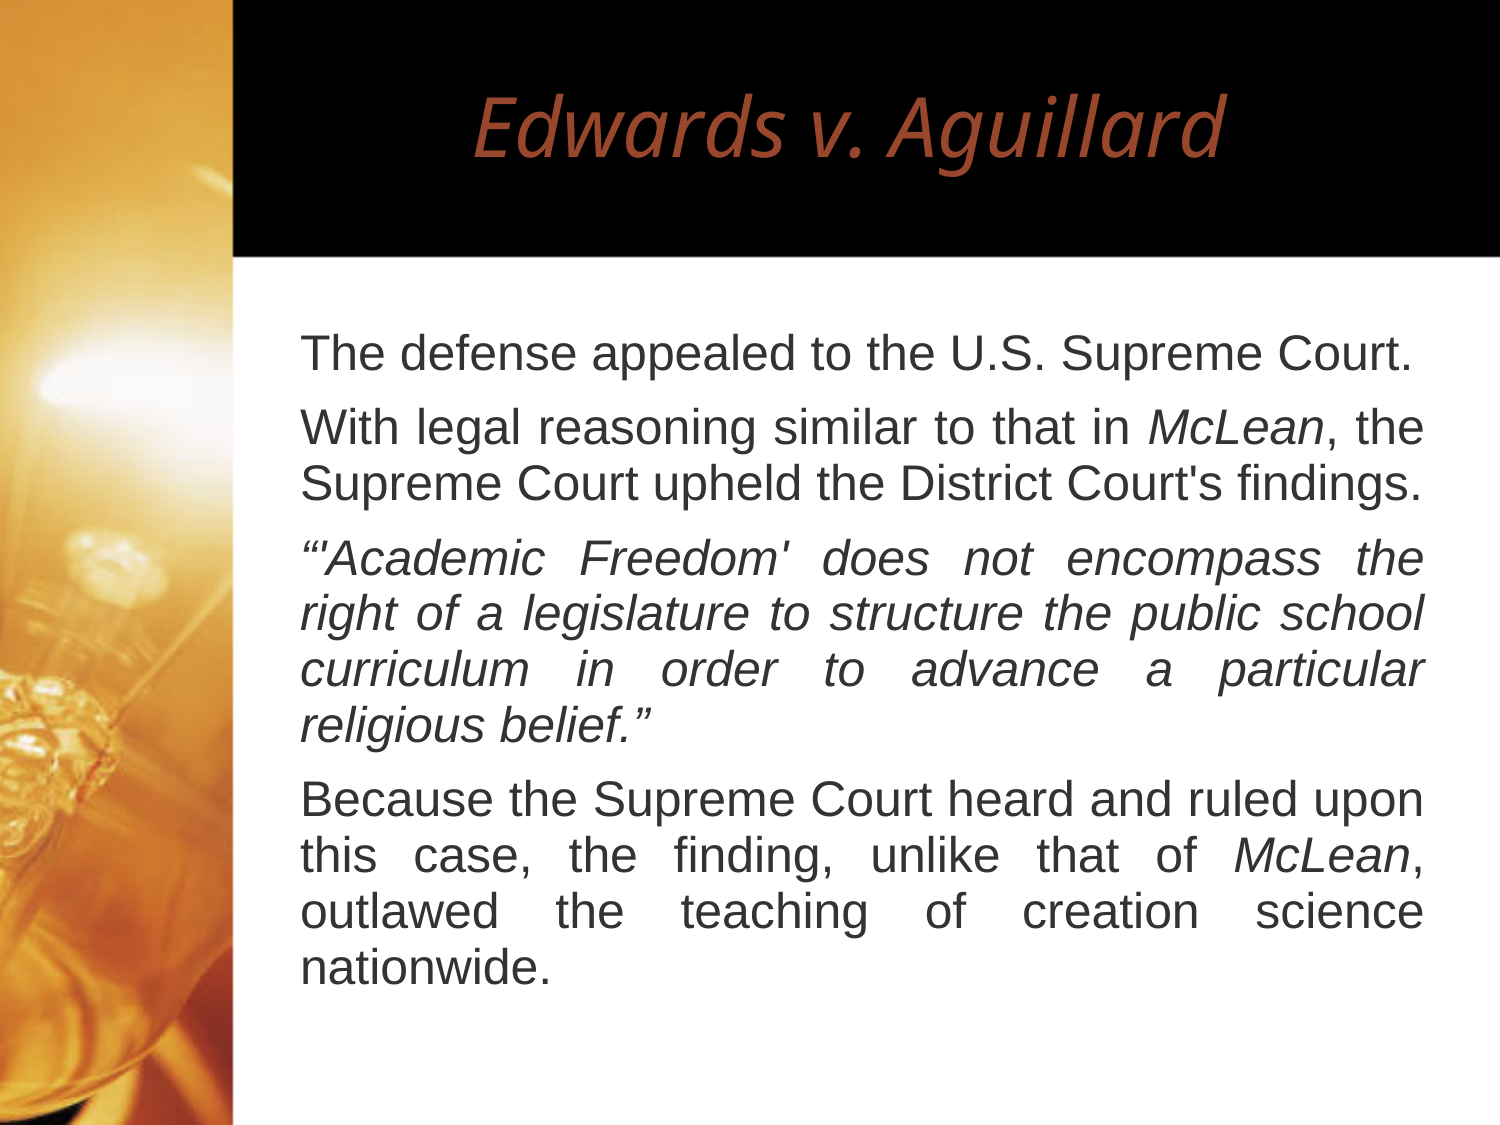

# Edwards v. Aguillard
The defense appealed to the U.S. Supreme Court.
With legal reasoning similar to that in McLean, the Supreme Court upheld the District Court's findings.
“'Academic Freedom' does not encompass the right of a legislature to structure the public school curriculum in order to advance a particular religious belief.”
Because the Supreme Court heard and ruled upon this case, the finding, unlike that of McLean, outlawed the teaching of creation science nationwide.